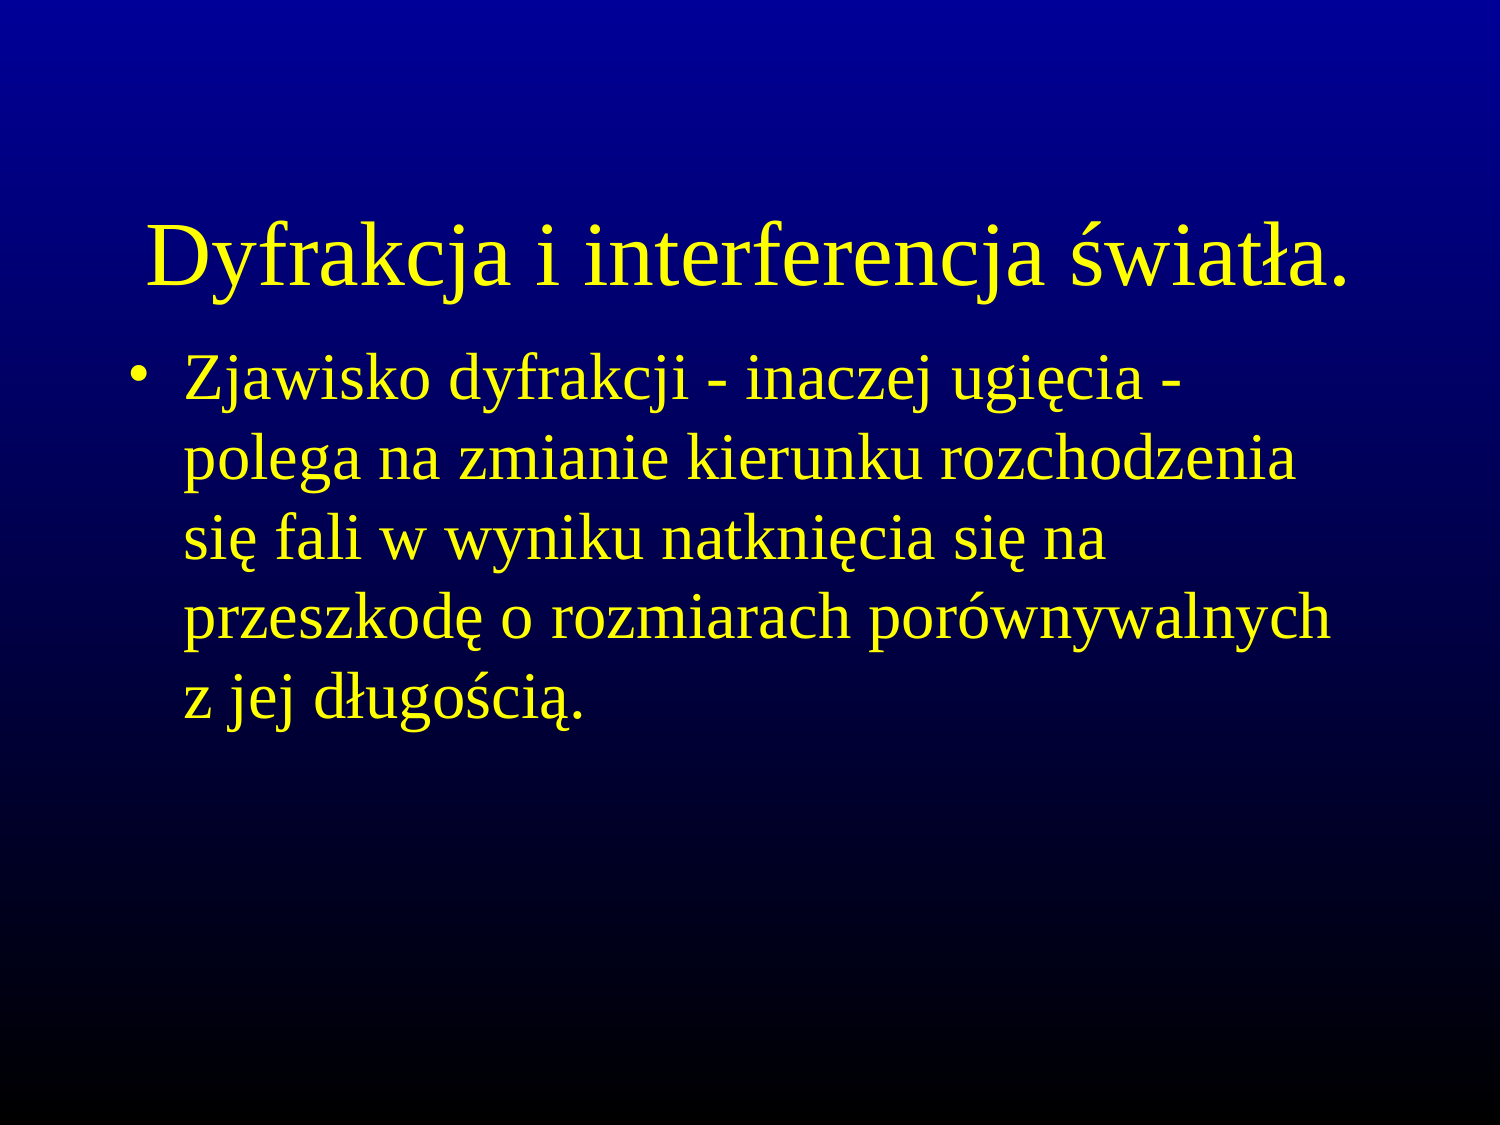

Dyfrakcja i interferencja światła.
Zjawisko dyfrakcji - inaczej ugięcia - polega na zmianie kierunku rozchodzenia się fali w wyniku natknięcia się na przeszkodę o rozmiarach porównywalnych z jej długością.